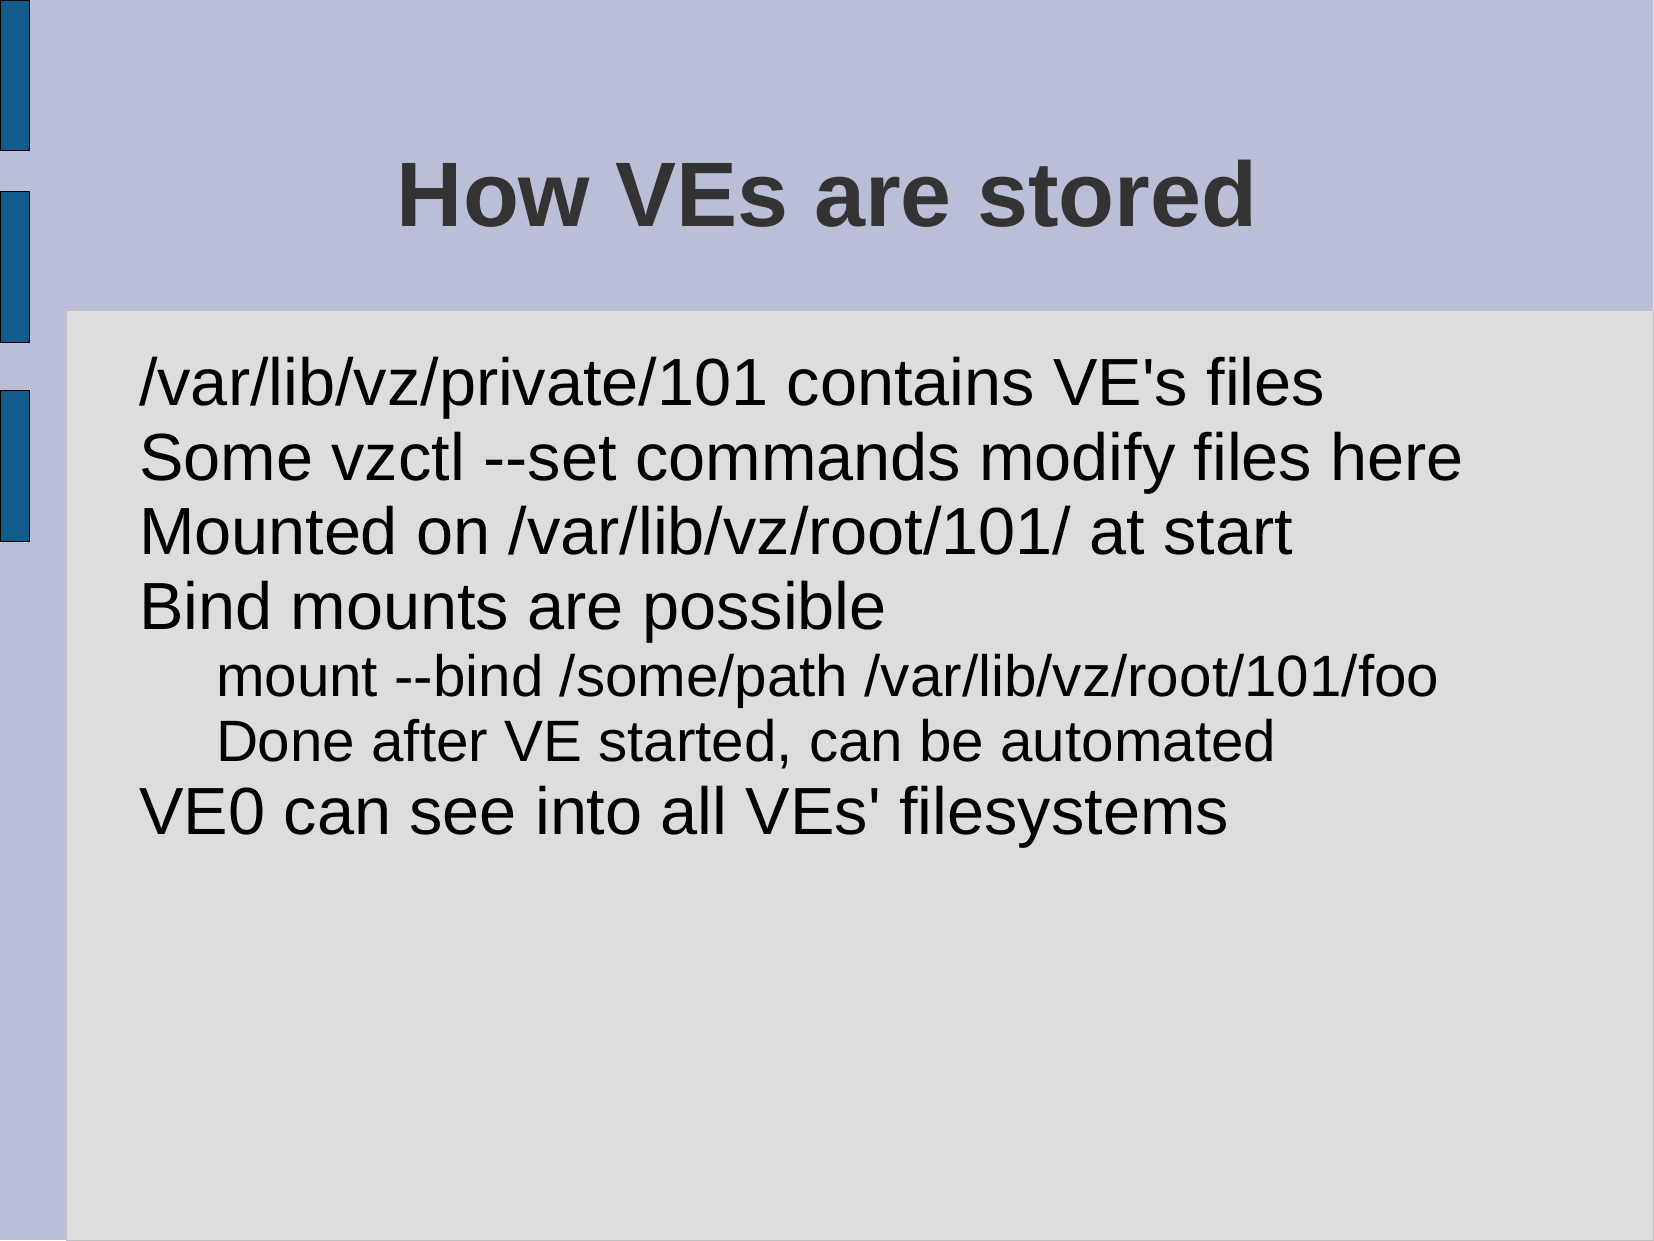

# How VEs are stored
/var/lib/vz/private/101 contains VE's files
Some vzctl --set commands modify files here
Mounted on /var/lib/vz/root/101/ at start
Bind mounts are possible
mount --bind /some/path /var/lib/vz/root/101/foo
Done after VE started, can be automated
VE0 can see into all VEs' filesystems